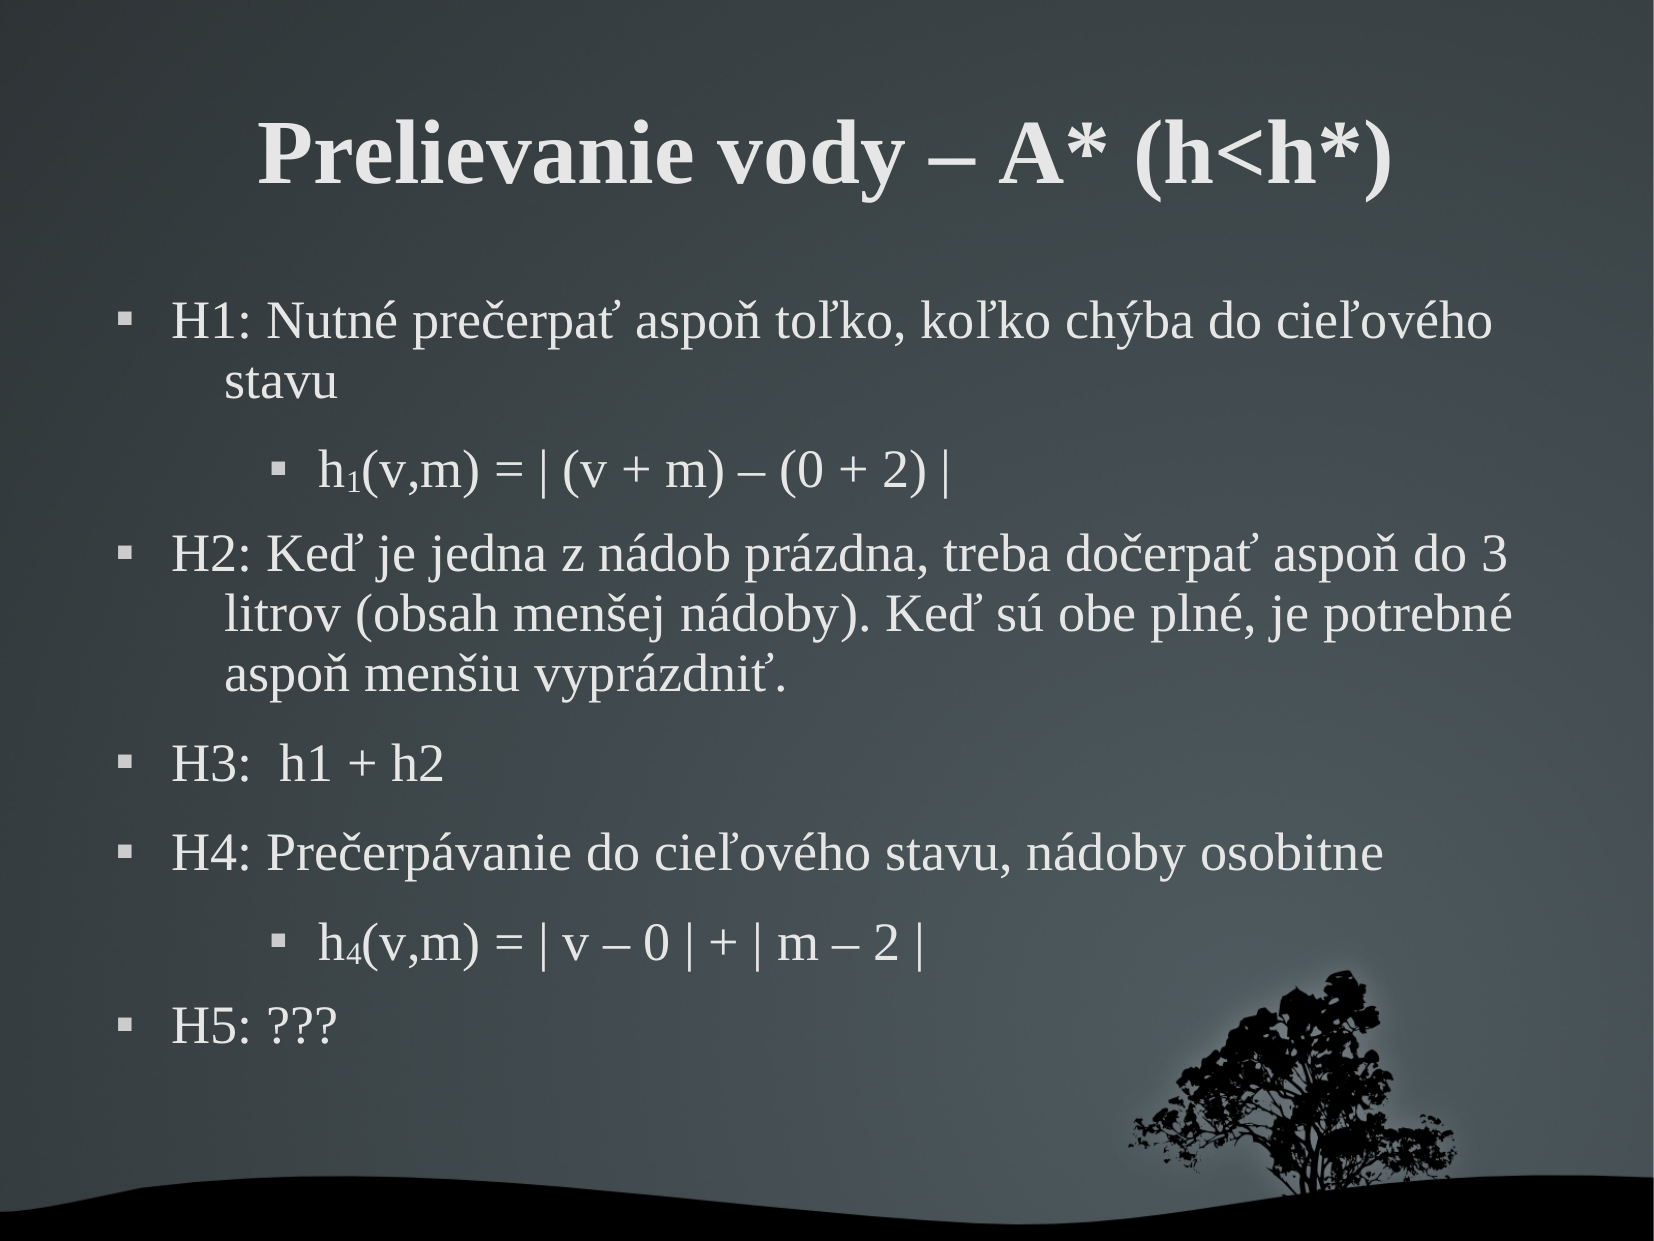

# Prelievanie vody – A* (h<h*)
H1: Nutné prečerpať aspoň toľko, koľko chýba do cieľového stavu
h1(v,m) = | (v + m) – (0 + 2) |
H2: Keď je jedna z nádob prázdna, treba dočerpať aspoň do 3 litrov (obsah menšej nádoby). Keď sú obe plné, je potrebné aspoň menšiu vyprázdniť.
H3: h1 + h2
H4: Prečerpávanie do cieľového stavu, nádoby osobitne
h4(v,m) = | v – 0 | + | m – 2 |
H5: ???